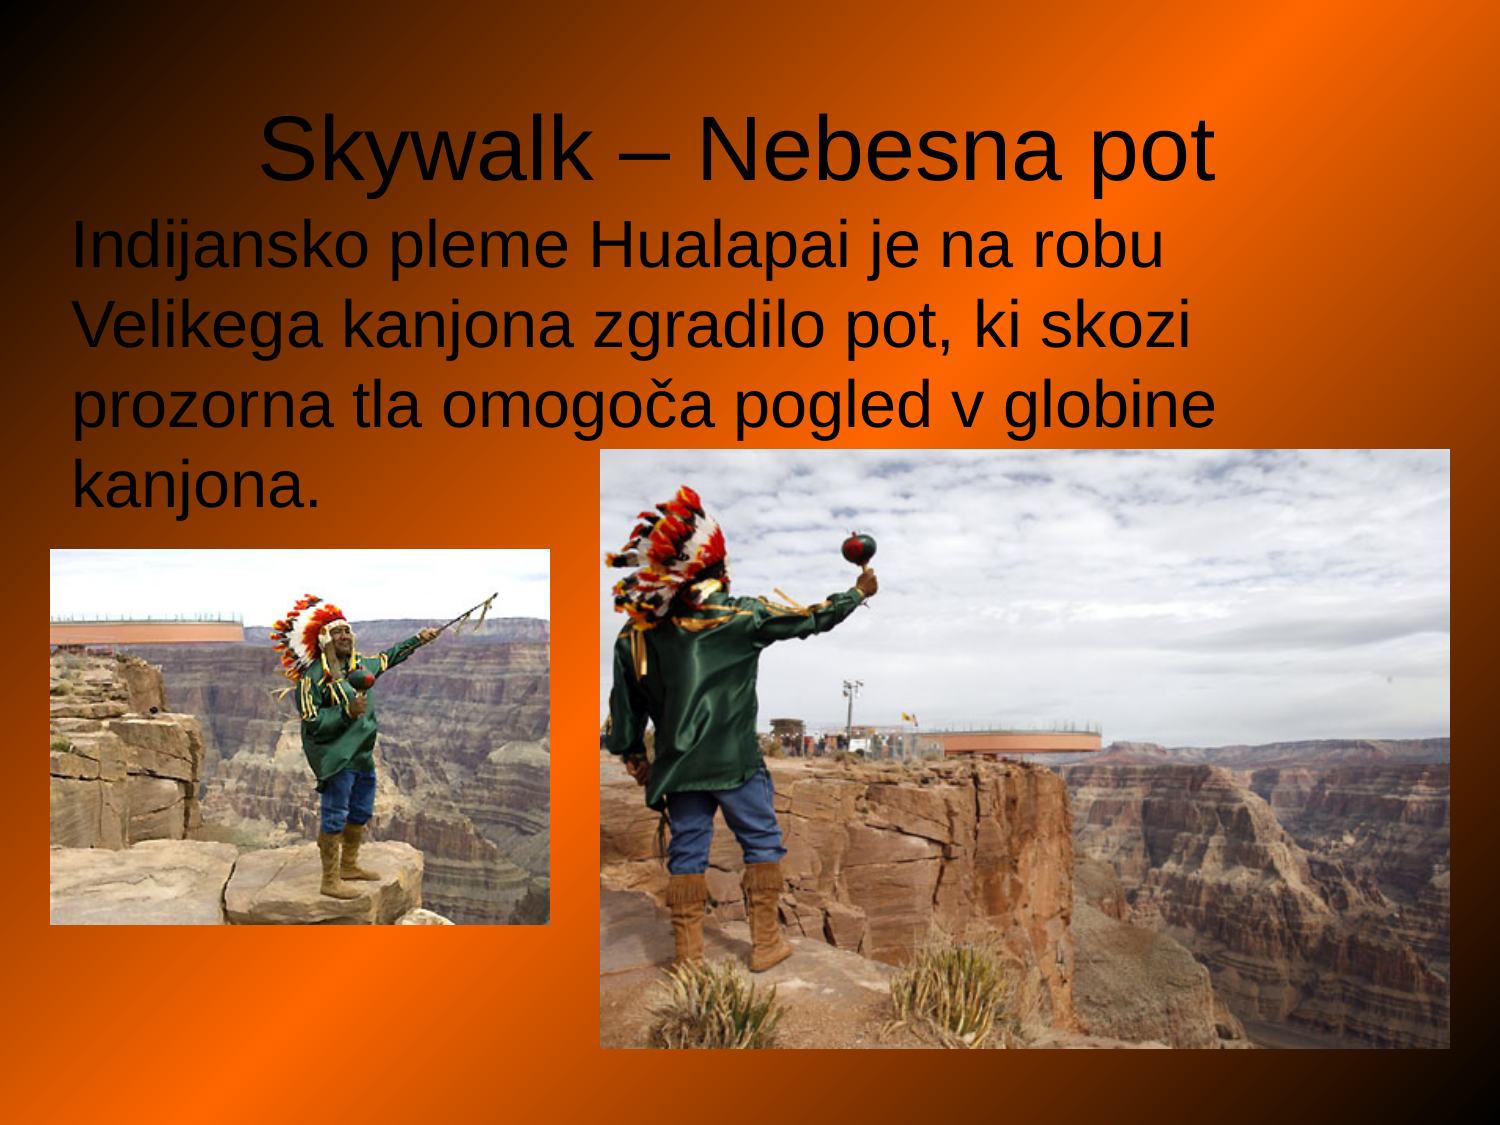

# Skywalk – Nebesna pot
 Indijansko pleme Hualapai je na robu Velikega kanjona zgradilo pot, ki skozi prozorna tla omogoča pogled v globine kanjona.